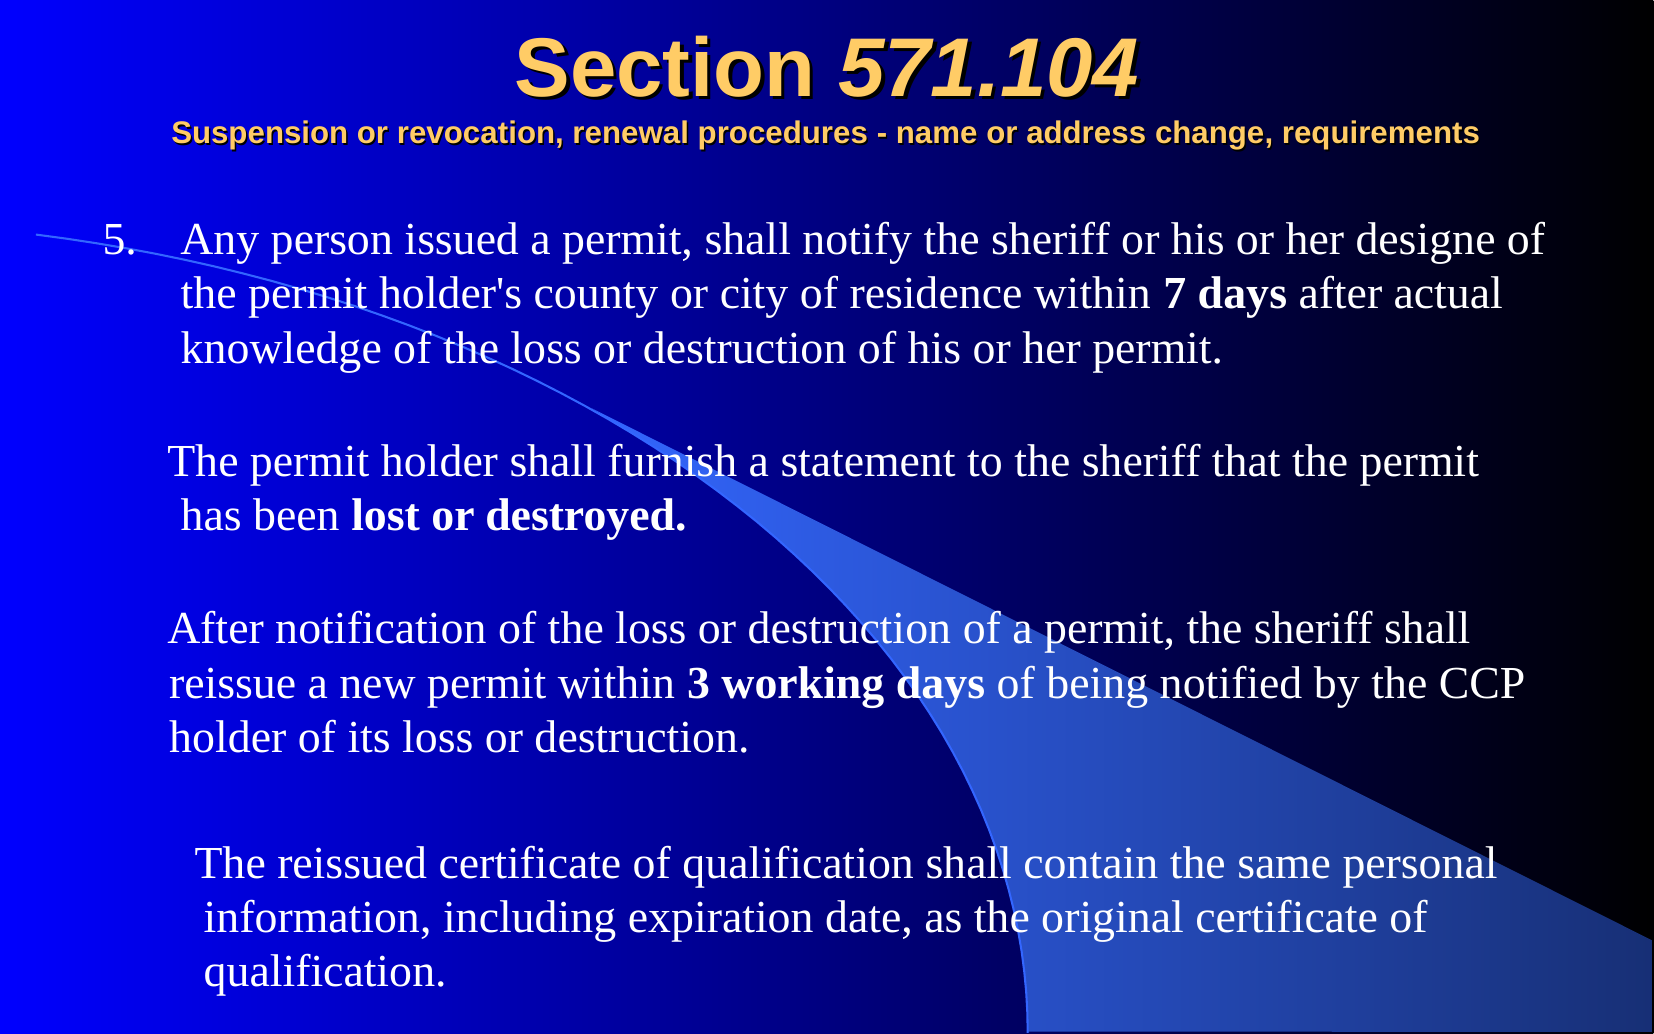

# Section 571.104 Suspension or revocation, renewal procedures - name or address change, requirements
5. Any person issued a permit, shall notify the sheriff or his or her designe of the permit holder's county or city of residence within 7 days after actual knowledge of the loss or destruction of his or her permit.
 The permit holder shall furnish a statement to the sheriff that the permit has been lost or destroyed.
 After notification of the loss or destruction of a permit, the sheriff shall reissue a new permit within 3 working days of being notified by the CCP holder of its loss or destruction.
 The reissued certificate of qualification shall contain the same personal information, including expiration date, as the original certificate of qualification.